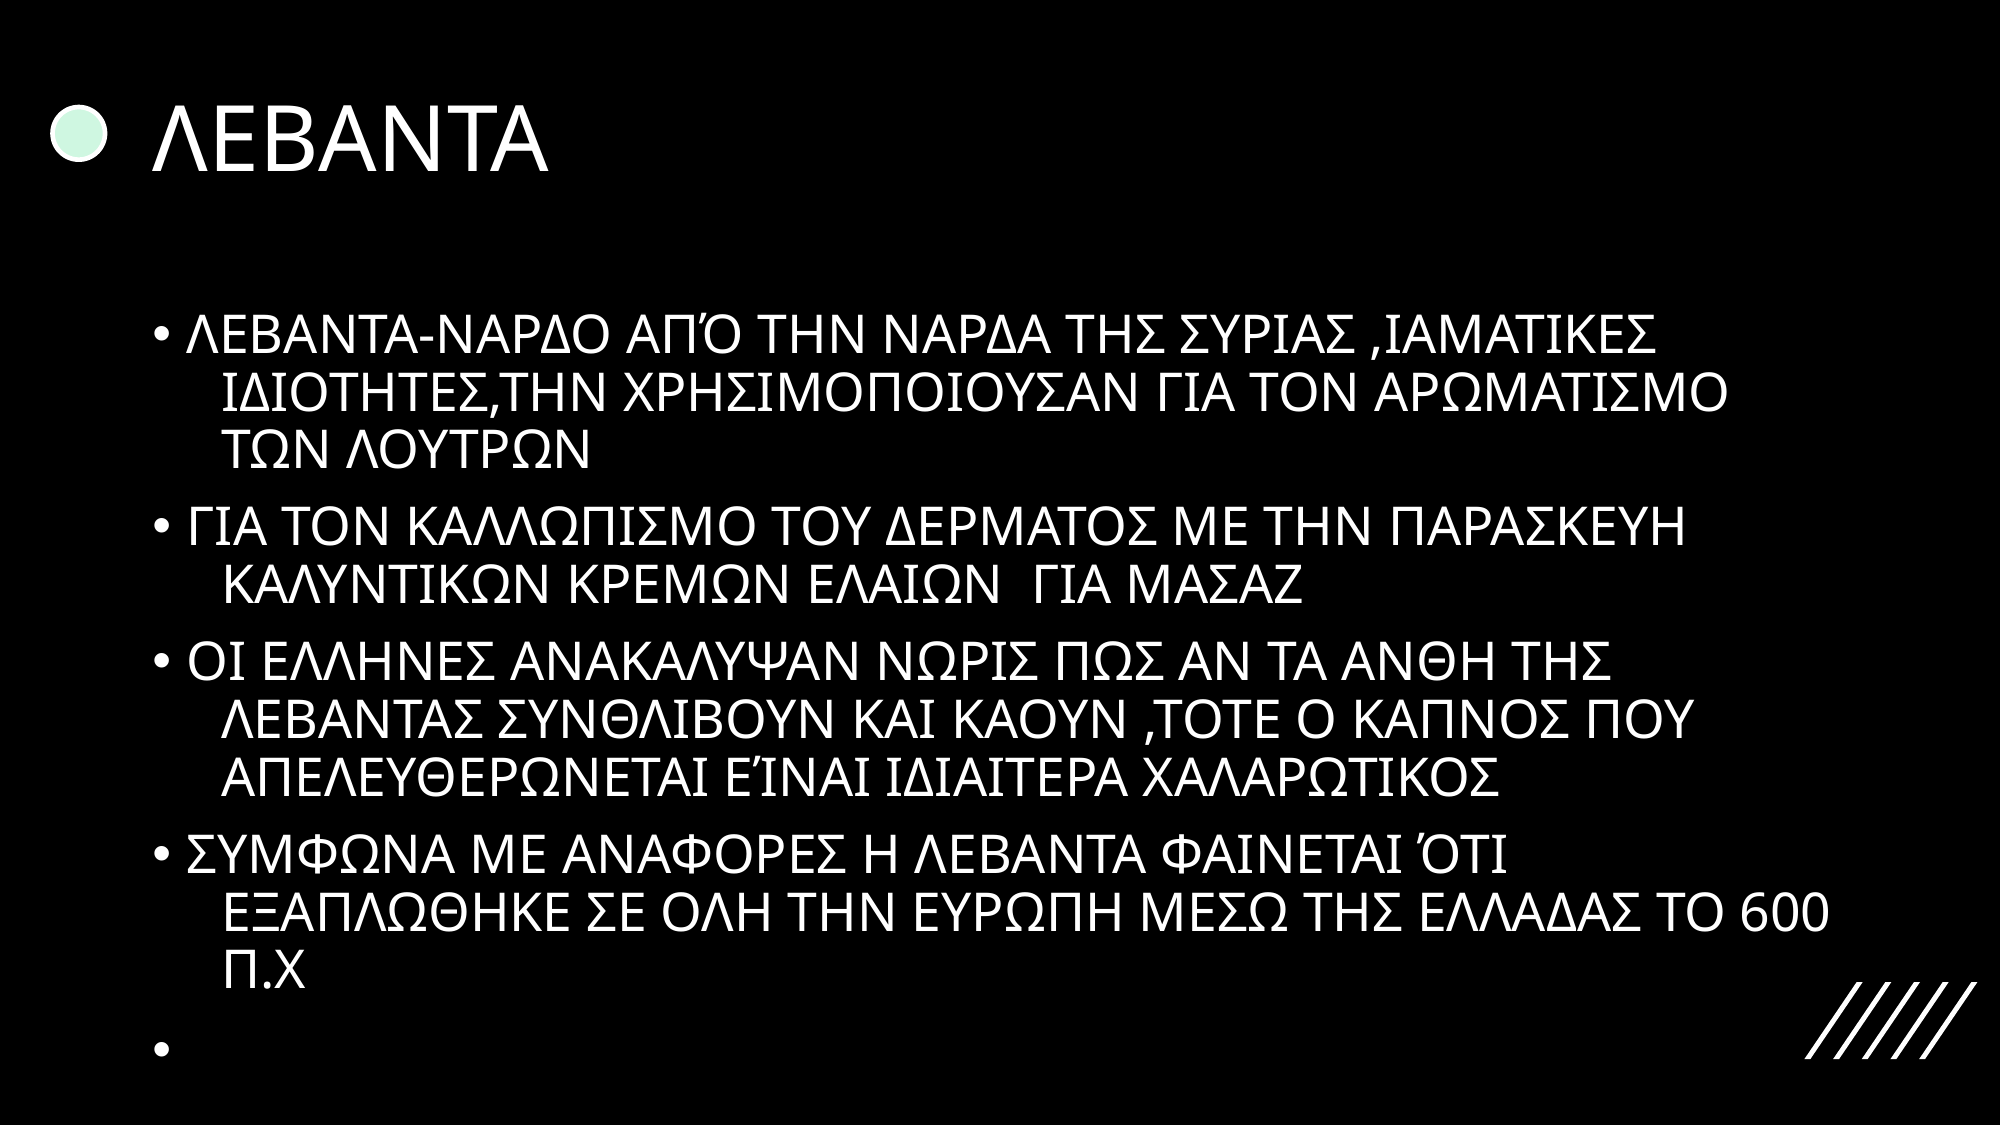

# ΛΕΒΑΝΤΑ
ΛΕΒΑΝΤΑ-ΝΑΡΔΟ ΑΠΌ ΤΗΝ ΝΑΡΔΑ ΤΗΣ ΣΥΡΙΑΣ ,ΙΑΜΑΤΙΚΕΣ ΙΔΙΟΤΗΤΕΣ,ΤΗΝ ΧΡΗΣΙΜΟΠΟΙΟΥΣΑΝ ΓΙΑ ΤΟΝ ΑΡΩΜΑΤΙΣΜΟ ΤΩΝ ΛΟΥΤΡΩΝ
ΓΙΑ ΤΟΝ ΚΑΛΛΩΠΙΣΜΟ ΤΟΥ ΔΕΡΜΑΤΟΣ ΜΕ ΤΗΝ ΠΑΡΑΣΚΕΥΗ ΚΑΛΥΝΤΙΚΩΝ ΚΡΕΜΩΝ ΕΛΑΙΩΝ ΓΙΑ ΜΑΣΑΖ
ΟΙ ΕΛΛΗΝΕΣ ΑΝΑΚΑΛΥΨΑΝ ΝΩΡΙΣ ΠΩΣ ΑΝ ΤΑ ΑΝΘΗ ΤΗΣ ΛΕΒΑΝΤΑΣ ΣΥΝΘΛΙΒΟΥΝ ΚΑΙ ΚΑΟΥΝ ,ΤΟΤΕ Ο ΚΑΠΝΟΣ ΠΟΥ ΑΠΕΛΕΥΘΕΡΩΝΕΤΑΙ ΕΊΝΑΙ ΙΔΙΑΙΤΕΡΑ ΧΑΛΑΡΩΤΙΚΟΣ
ΣΥΜΦΩΝΑ ΜΕ ΑΝΑΦΟΡΕΣ Η ΛΕΒΑΝΤΑ ΦΑΙΝΕΤΑΙ ΌΤΙ ΕΞΑΠΛΩΘΗΚΕ ΣΕ ΟΛΗ ΤΗΝ ΕΥΡΩΠΗ ΜΕΣΩ ΤΗΣ ΕΛΛΑΔΑΣ ΤΟ 600 Π.Χ